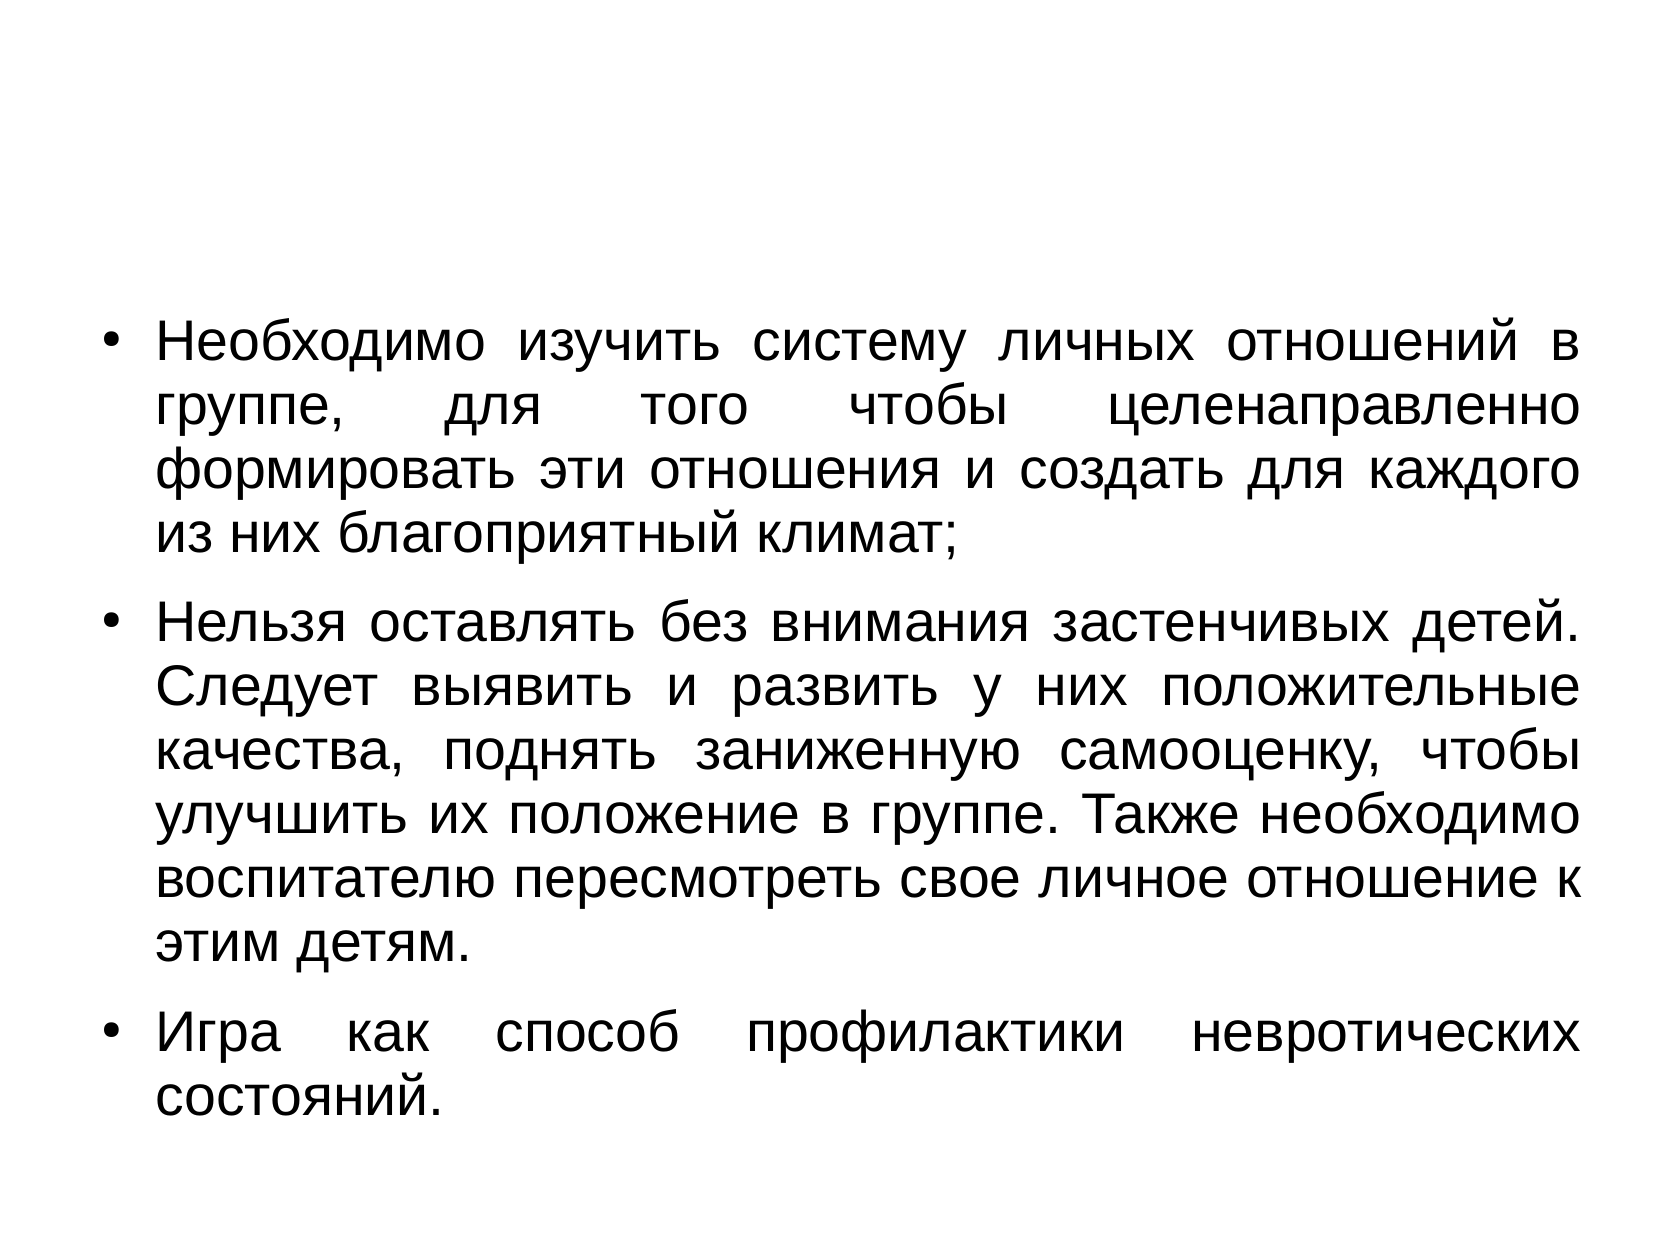

#
Необходимо изучить систему личных отношений в группе, для того чтобы целенаправленно формировать эти отношения и создать для каждого из них благоприятный климат;
Нельзя оставлять без внимания застенчивых детей. Следует выявить и развить у них положительные качества, поднять заниженную самооценку, чтобы улучшить их положение в группе. Также необходимо воспитателю пересмотреть свое личное отношение к этим детям.
Игра как способ профилактики невротических состояний.